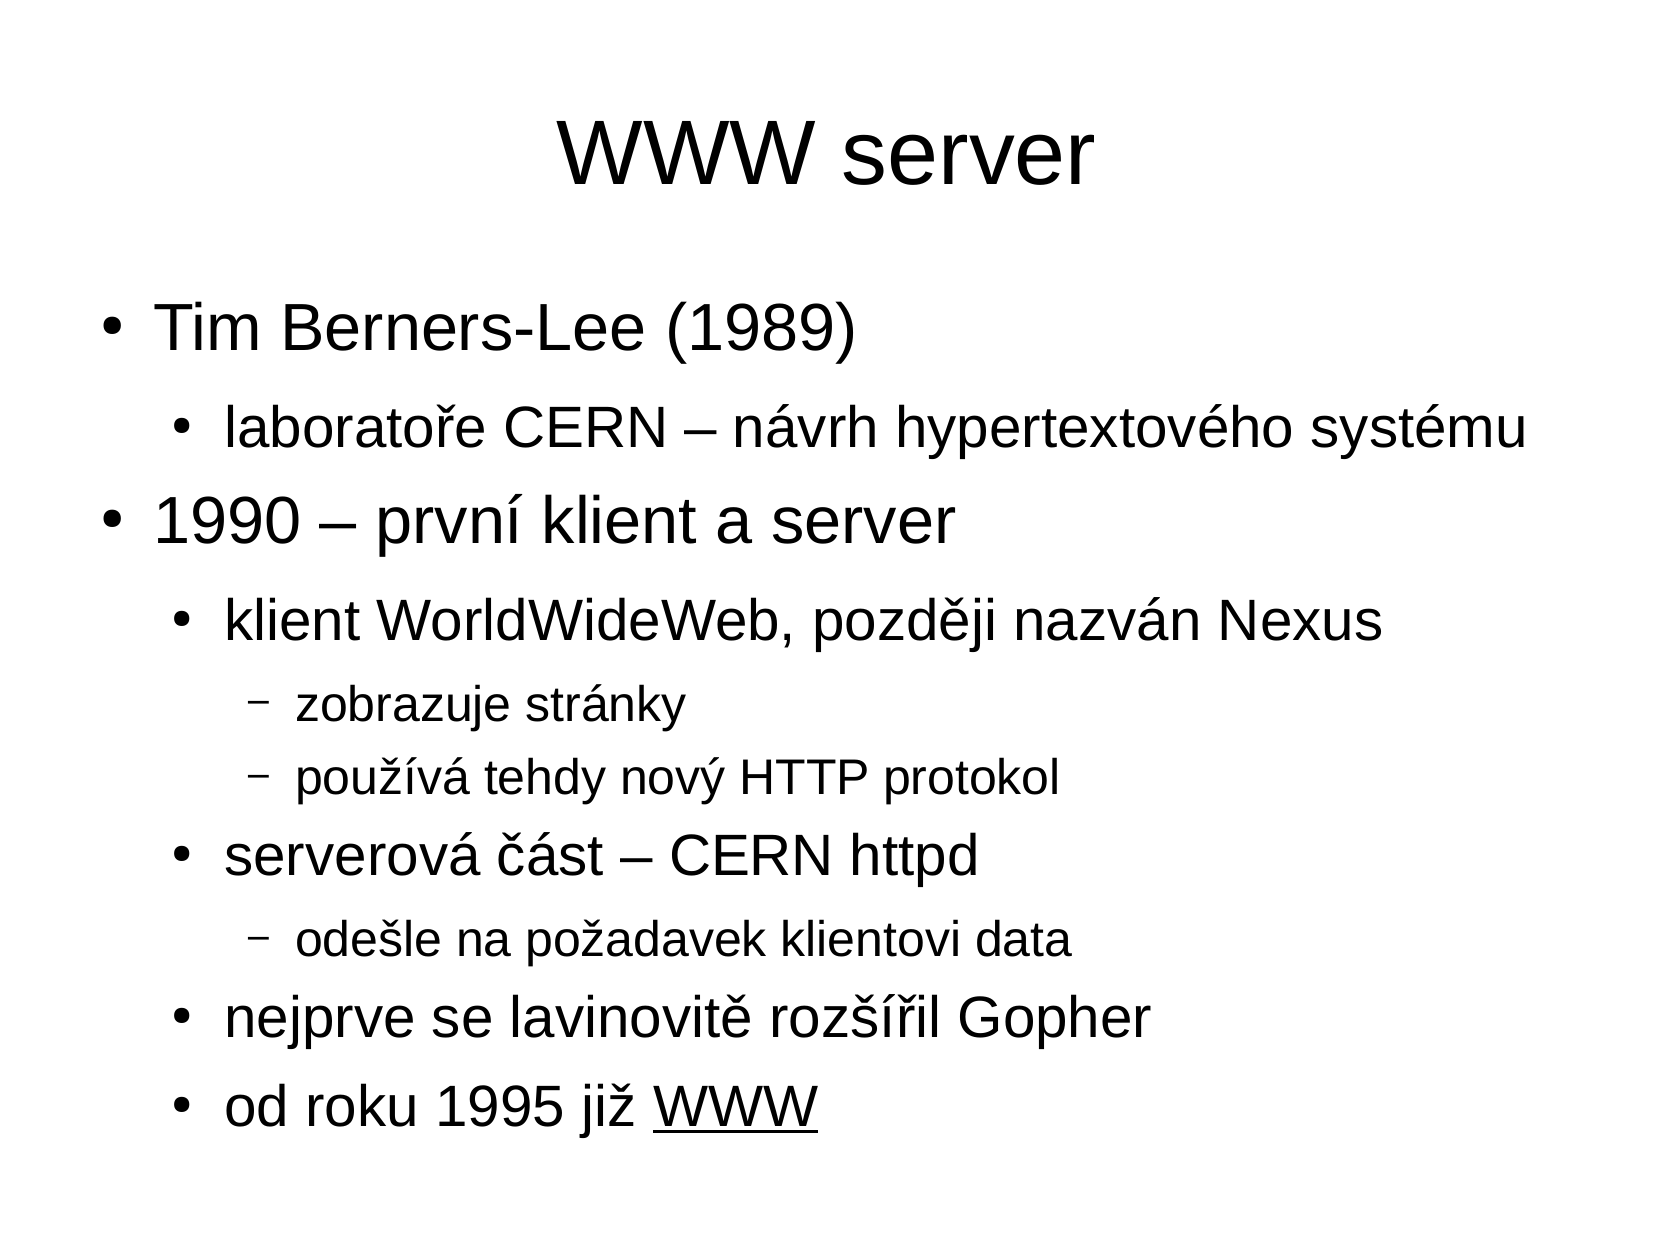

# WWW server
Tim Berners-Lee (1989)
laboratoře CERN – návrh hypertextového systému
1990 – první klient a server
klient WorldWideWeb, později nazván Nexus
zobrazuje stránky
používá tehdy nový HTTP protokol
serverová část – CERN httpd
odešle na požadavek klientovi data
nejprve se lavinovitě rozšířil Gopher
od roku 1995 již WWW